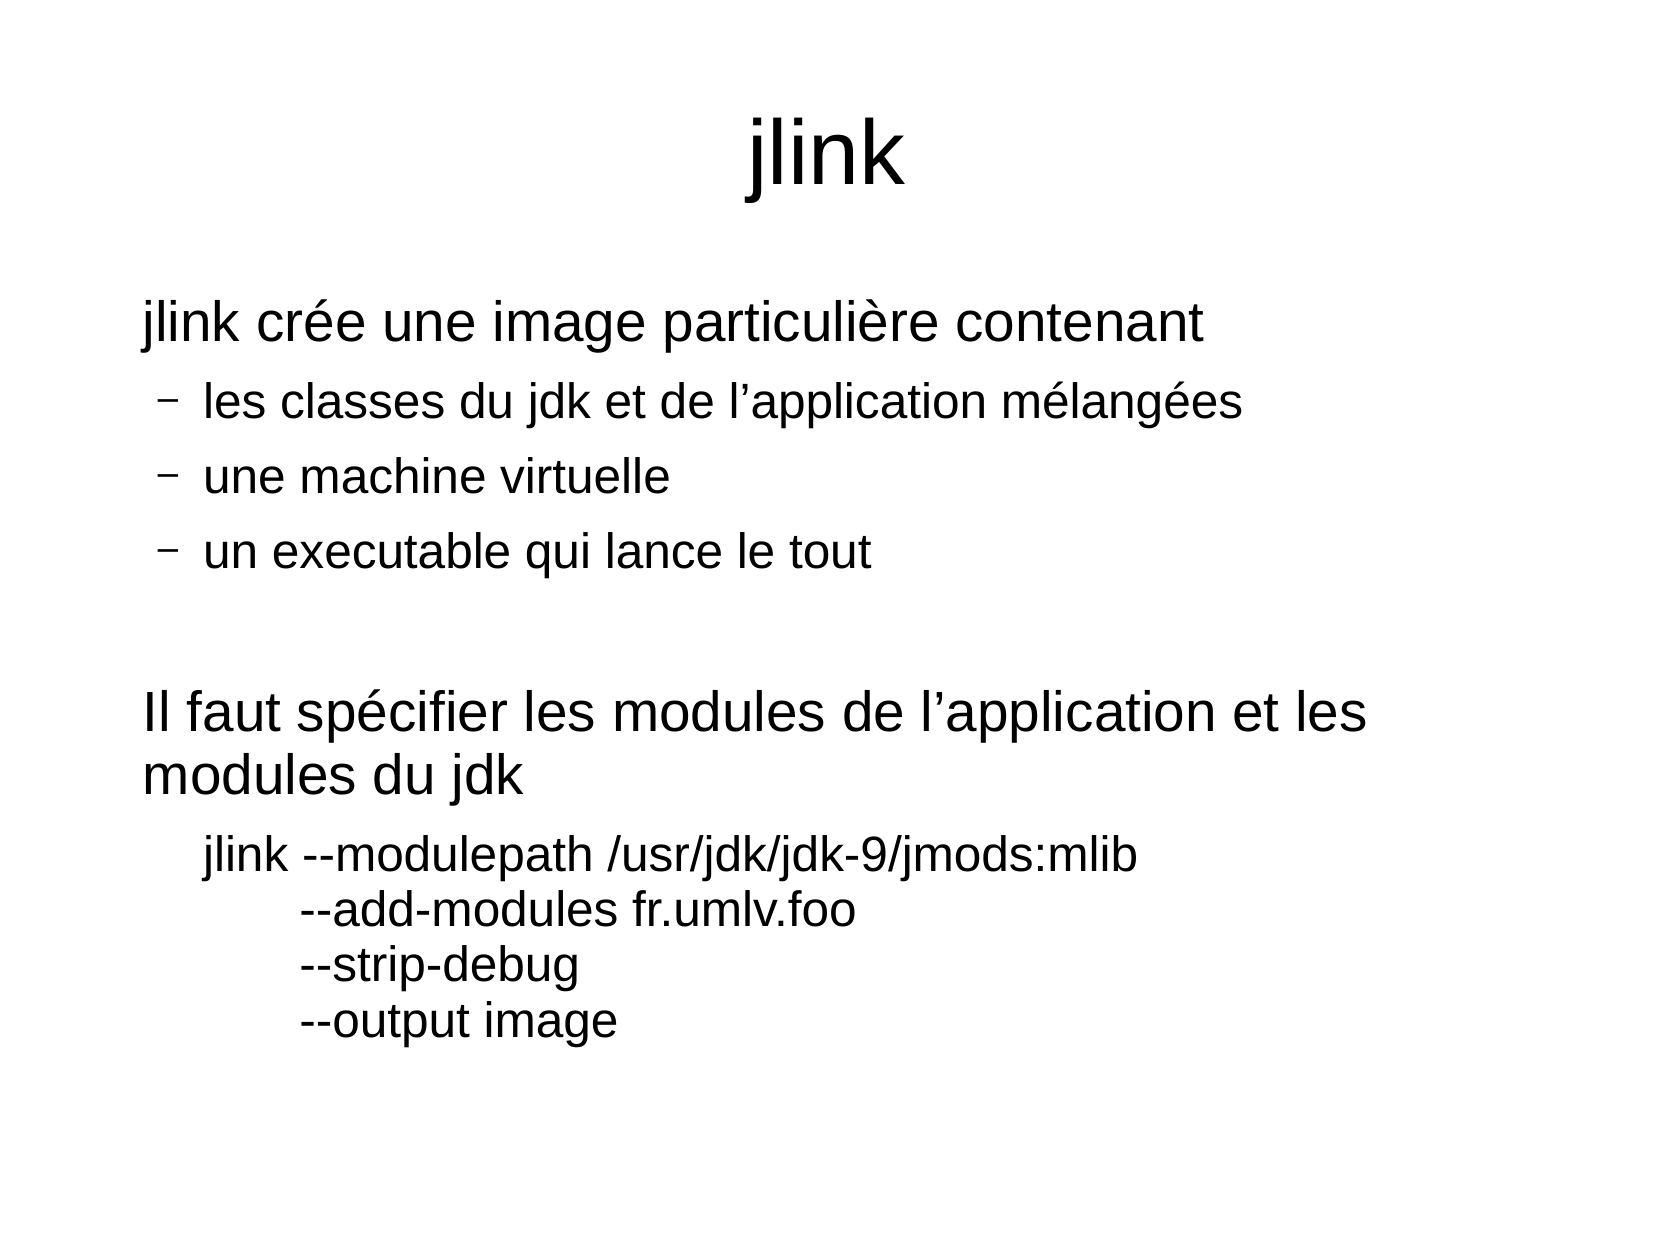

# jlink
jlink crée une image particulière contenant
les classes du jdk et de l’application mélangées
une machine virtuelle
un executable qui lance le tout
Il faut spécifier les modules de l’application et les modules du jdk
jlink --modulepath /usr/jdk/jdk-9/jmods:mlib
 --add-modules fr.umlv.foo
 --strip-debug
 --output image